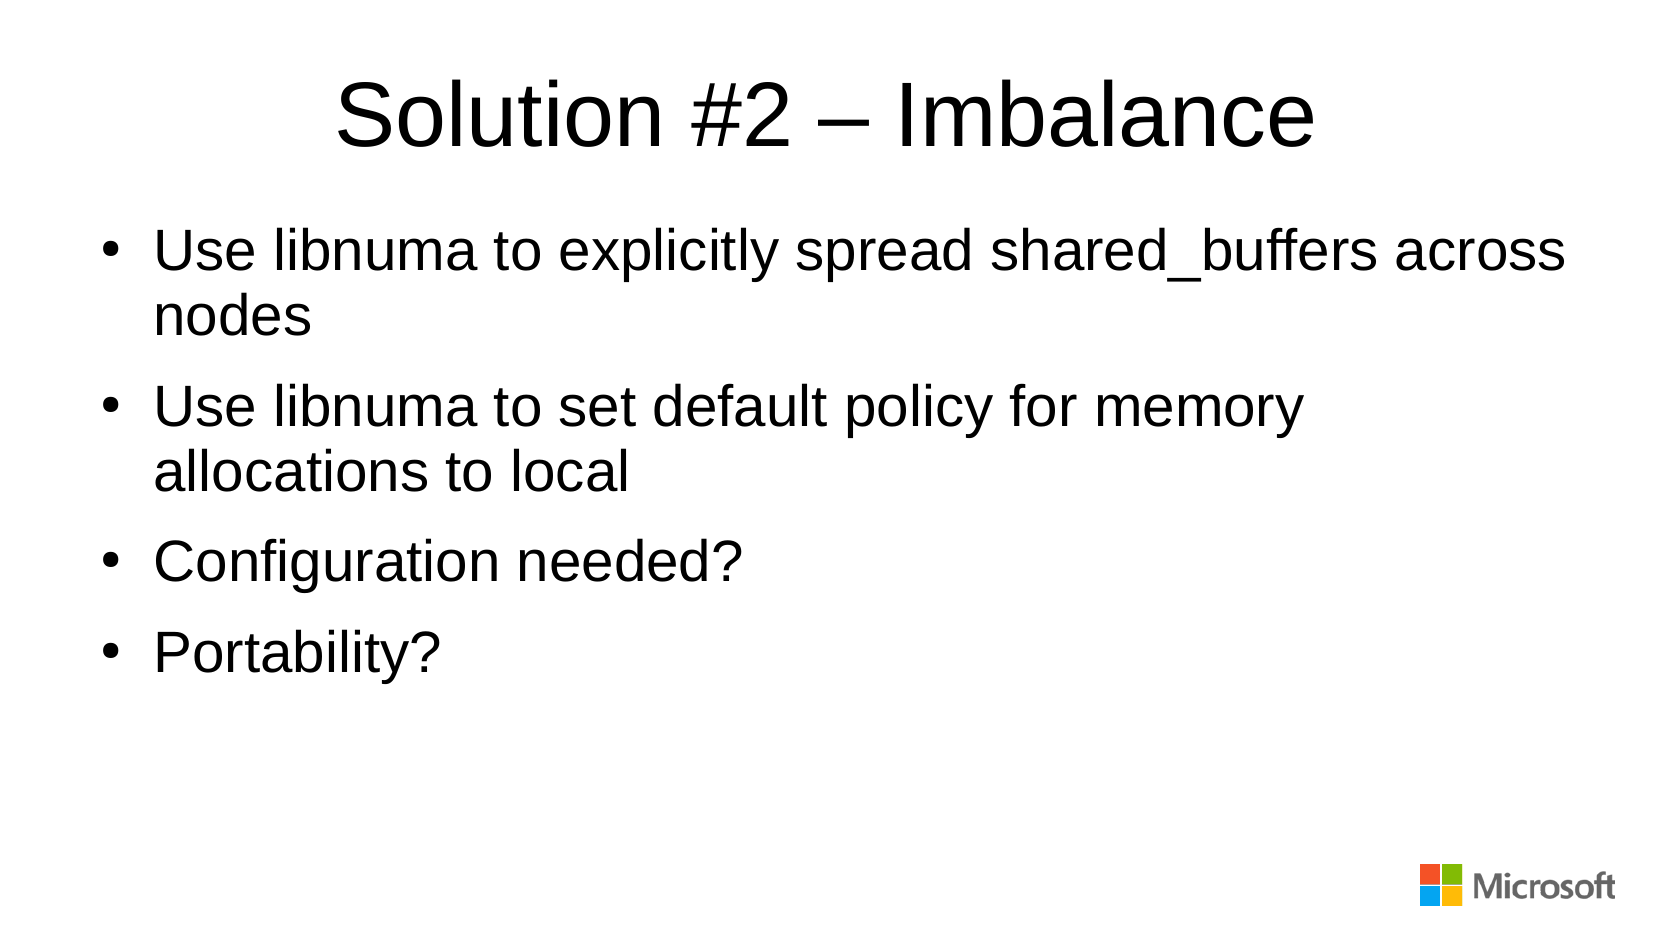

# Solution #2 – Imbalance
Use libnuma to explicitly spread shared_buffers across nodes
Use libnuma to set default policy for memory allocations to local
Configuration needed?
Portability?